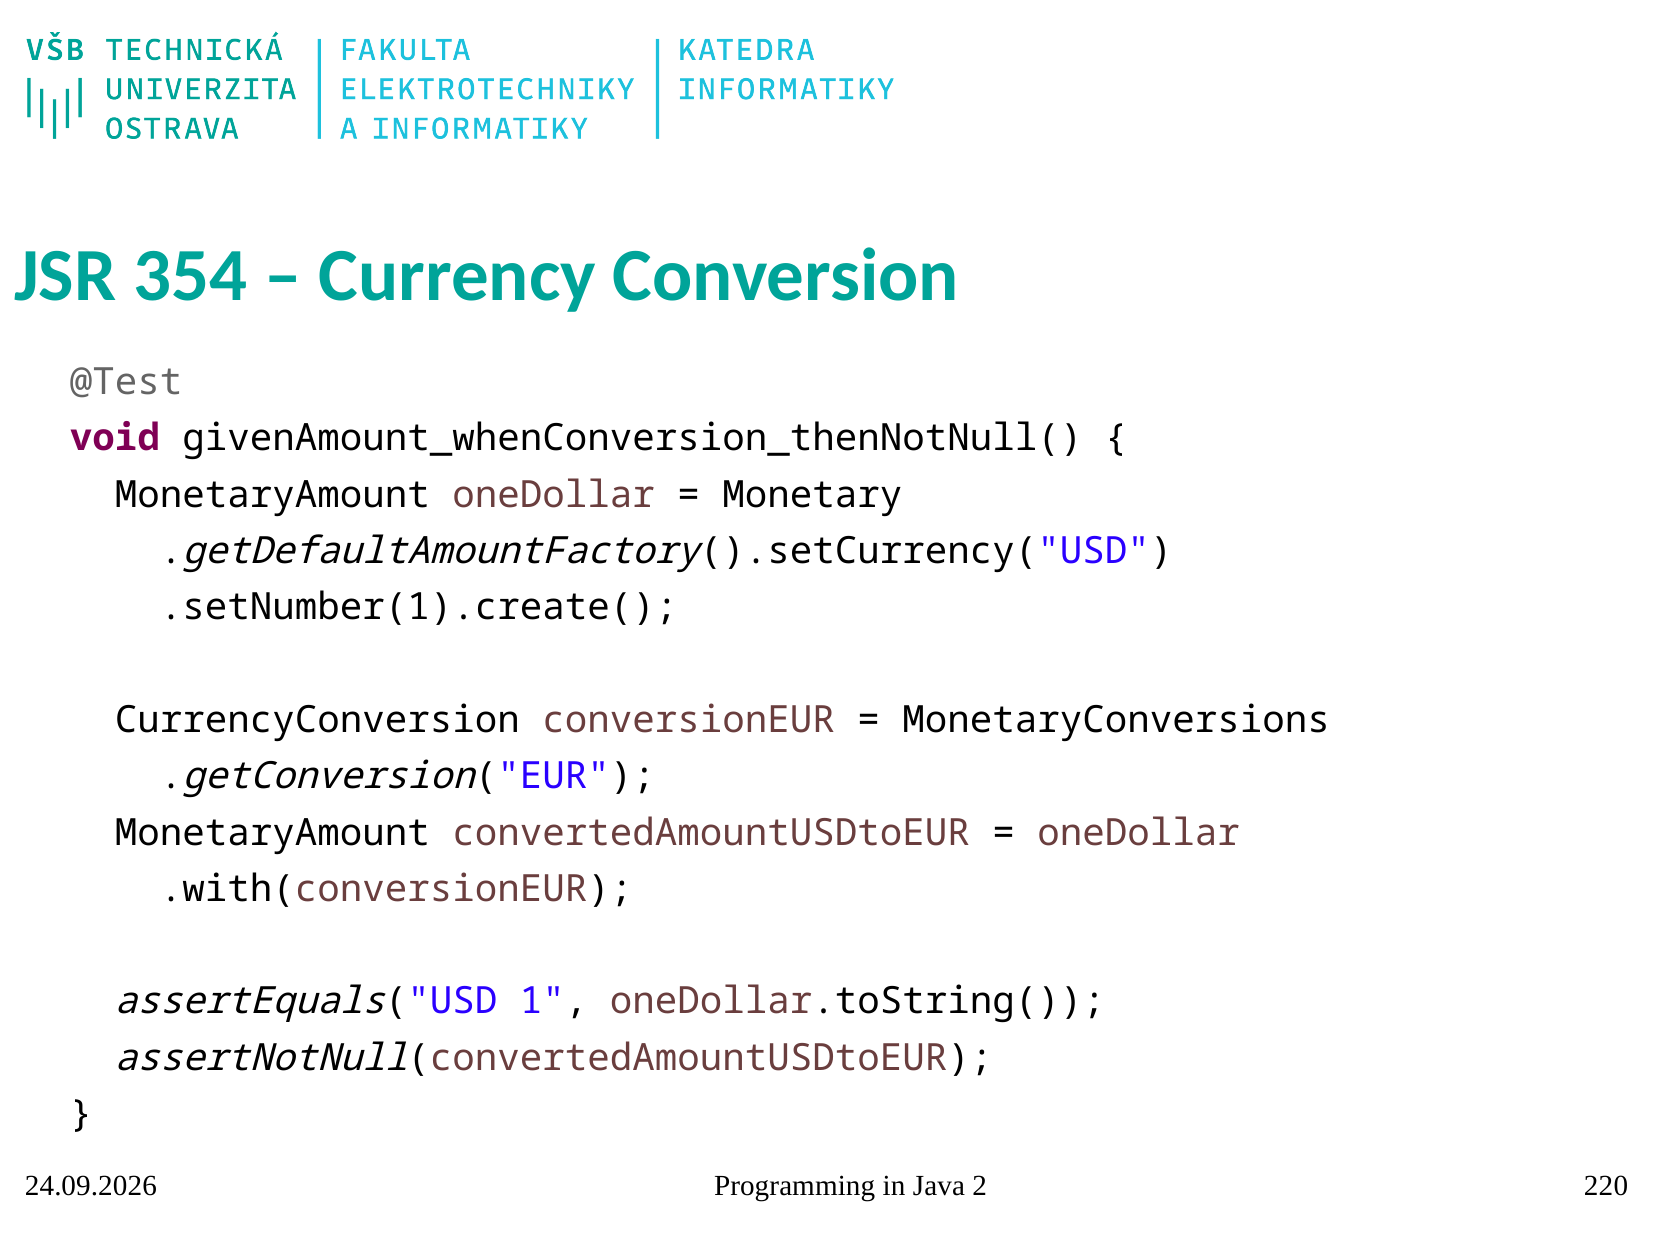

# JSR 354 – Currency Conversion
 @Test
 void givenAmount_whenConversion_thenNotNull() {
 MonetaryAmount oneDollar = Monetary
 .getDefaultAmountFactory().setCurrency("USD")
 .setNumber(1).create();
 CurrencyConversion conversionEUR = MonetaryConversions
 .getConversion("EUR");
 MonetaryAmount convertedAmountUSDtoEUR = oneDollar
 .with(conversionEUR);
 assertEquals("USD 1", oneDollar.toString());
 assertNotNull(convertedAmountUSDtoEUR);
 }
Programming in Java 2
220